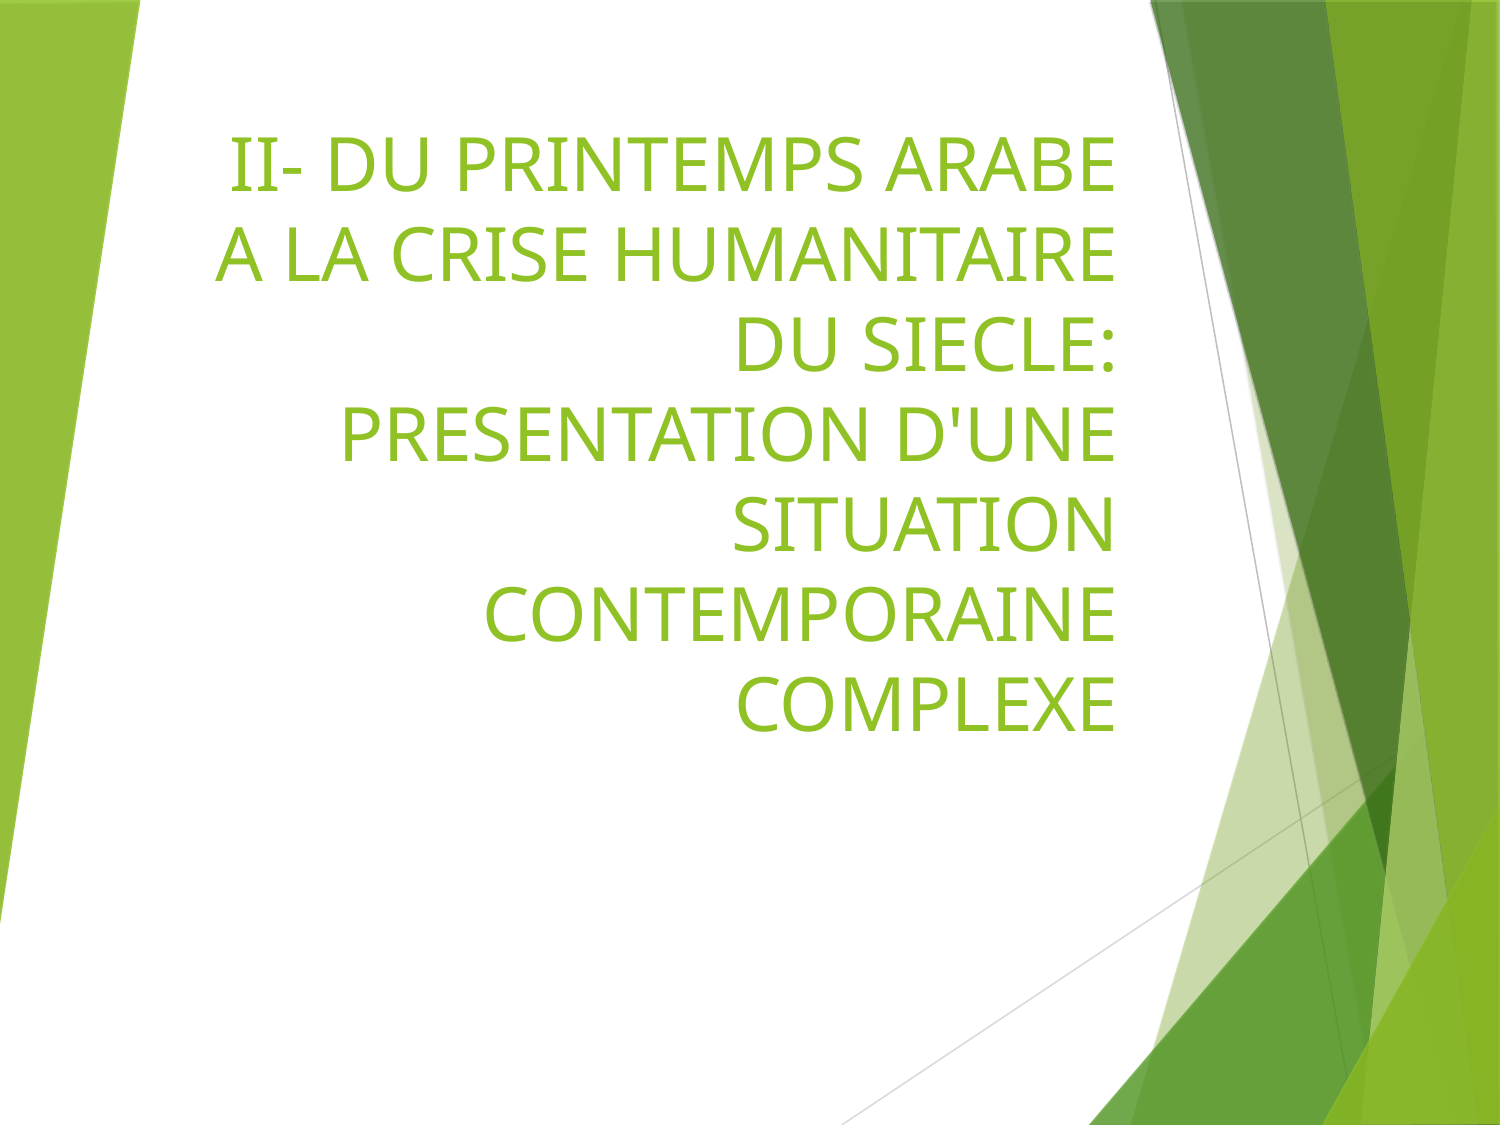

# II- DU PRINTEMPS ARABE A LA CRISE HUMANITAIRE DU SIECLE: PRESENTATION D'UNE SITUATION CONTEMPORAINE COMPLEXE